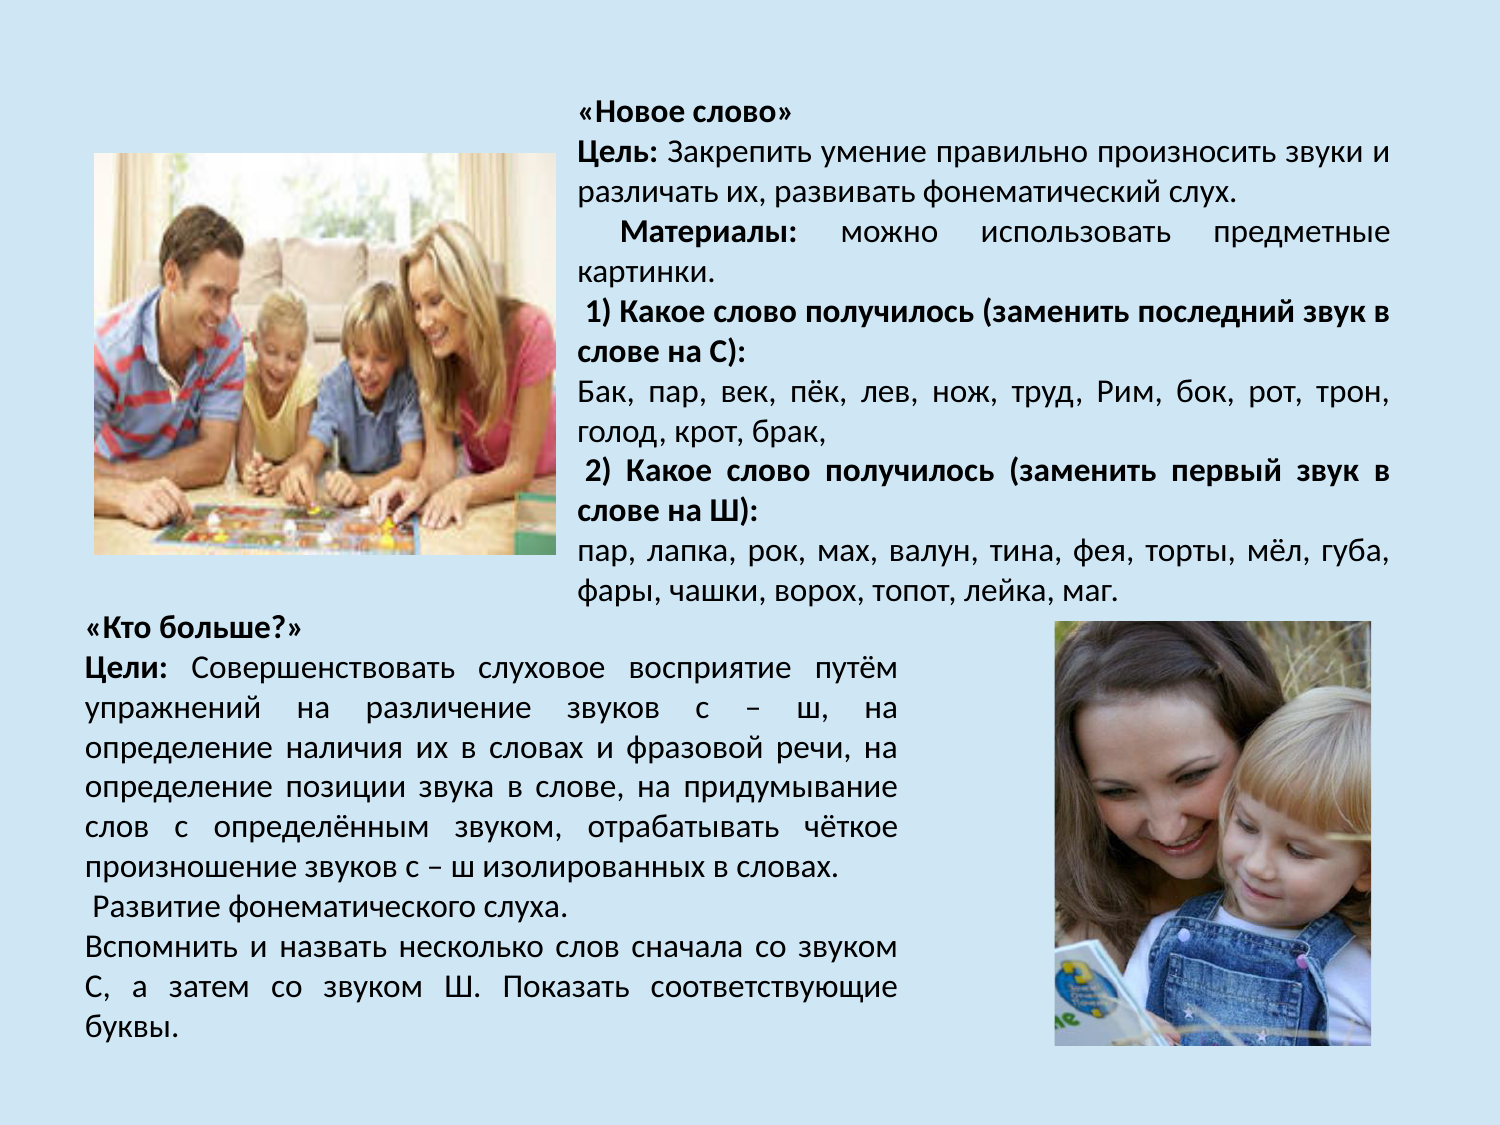

«Новое слово»
Цель: Закрепить умение правильно произносить звуки и различать их, развивать фонематический слух.
 Материалы: можно использовать предметные картинки.
 1) Какое слово получилось (заменить последний звук в слове на С):
Бак, пар, век, пёк, лев, нож, труд, Рим, бок, рот, трон, голод, крот, брак,
 2) Какое слово получилось (заменить первый звук в слове на Ш):
пар, лапка, рок, мах, валун, тина, фея, торты, мёл, губа, фары, чашки, ворох, топот, лейка, маг.
«Кто больше?»
Цели: Совершенствовать слуховое восприятие путём упражнений на различение звуков с – ш, на определение наличия их в словах и фразовой речи, на определение позиции звука в слове, на придумывание слов с определённым звуком, отрабатывать чёткое произношение звуков с – ш изолированных в словах.
 Развитие фонематического слуха.
Вспомнить и назвать несколько слов сначала со звуком С, а затем со звуком Ш. Показать соответствующие буквы.